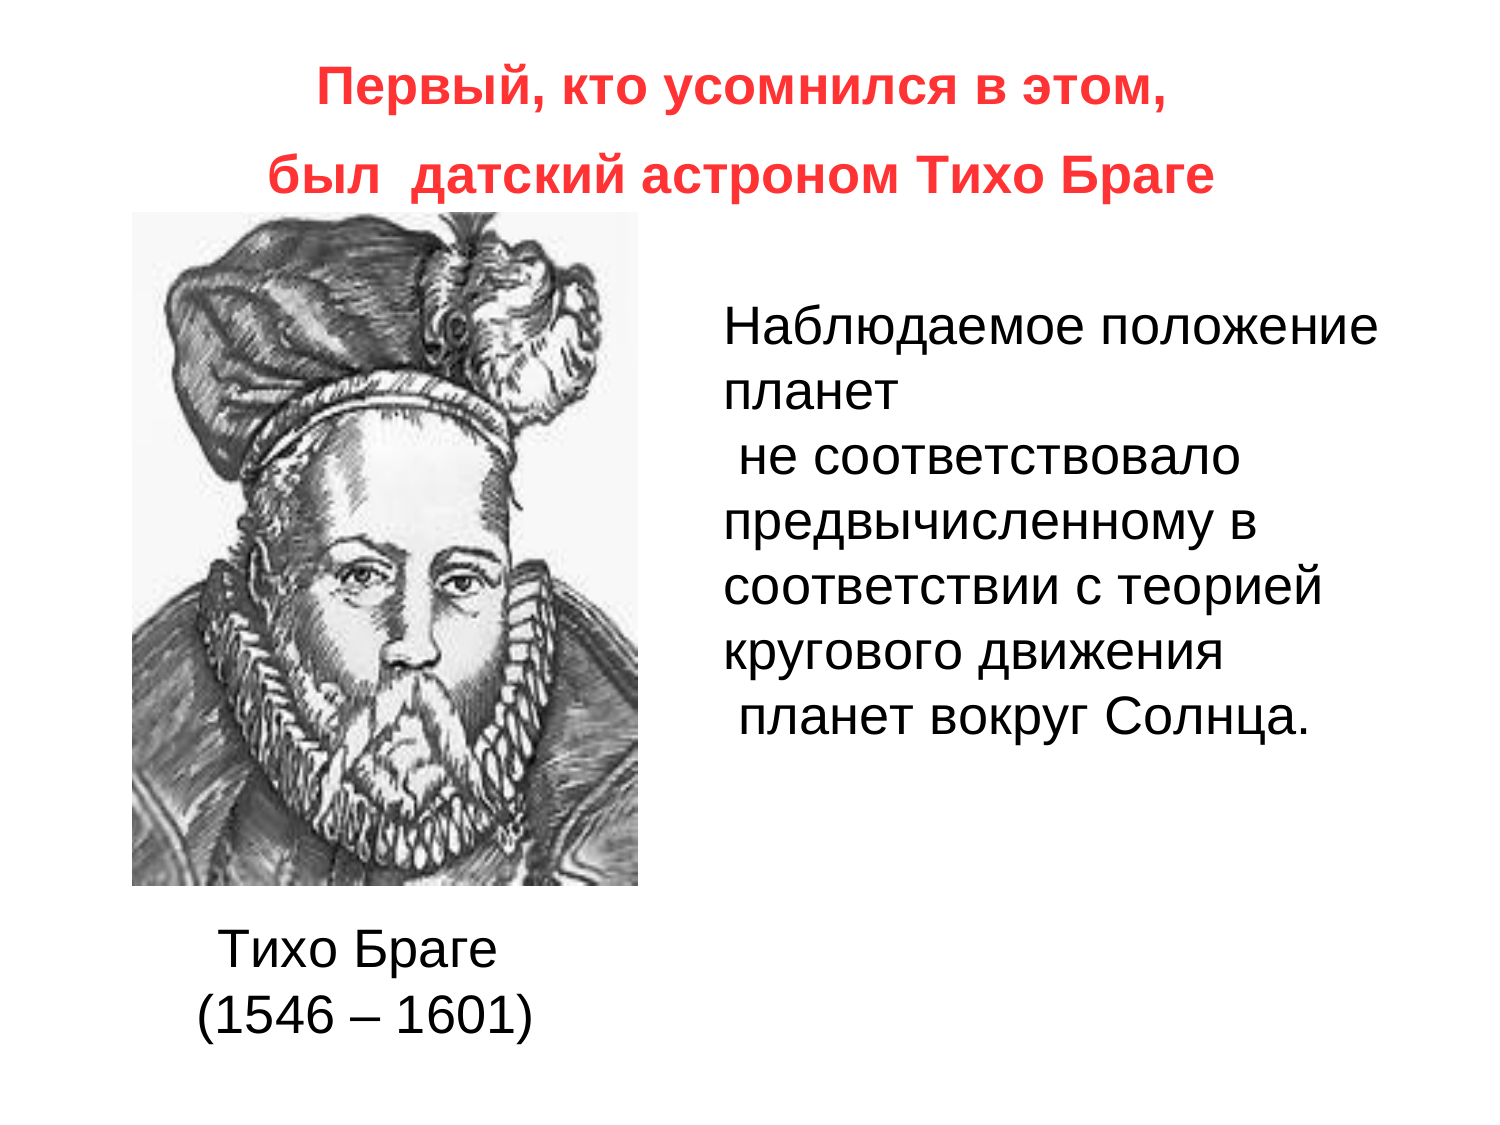

Первый, кто усомнился в этом,
был датский астроном Тихо Браге
Наблюдаемое положение планет
 не соответствовало
предвычисленному в соответствии с теорией кругового движения
 планет вокруг Солнца.
Тихо Браге
(1546 – 1601)